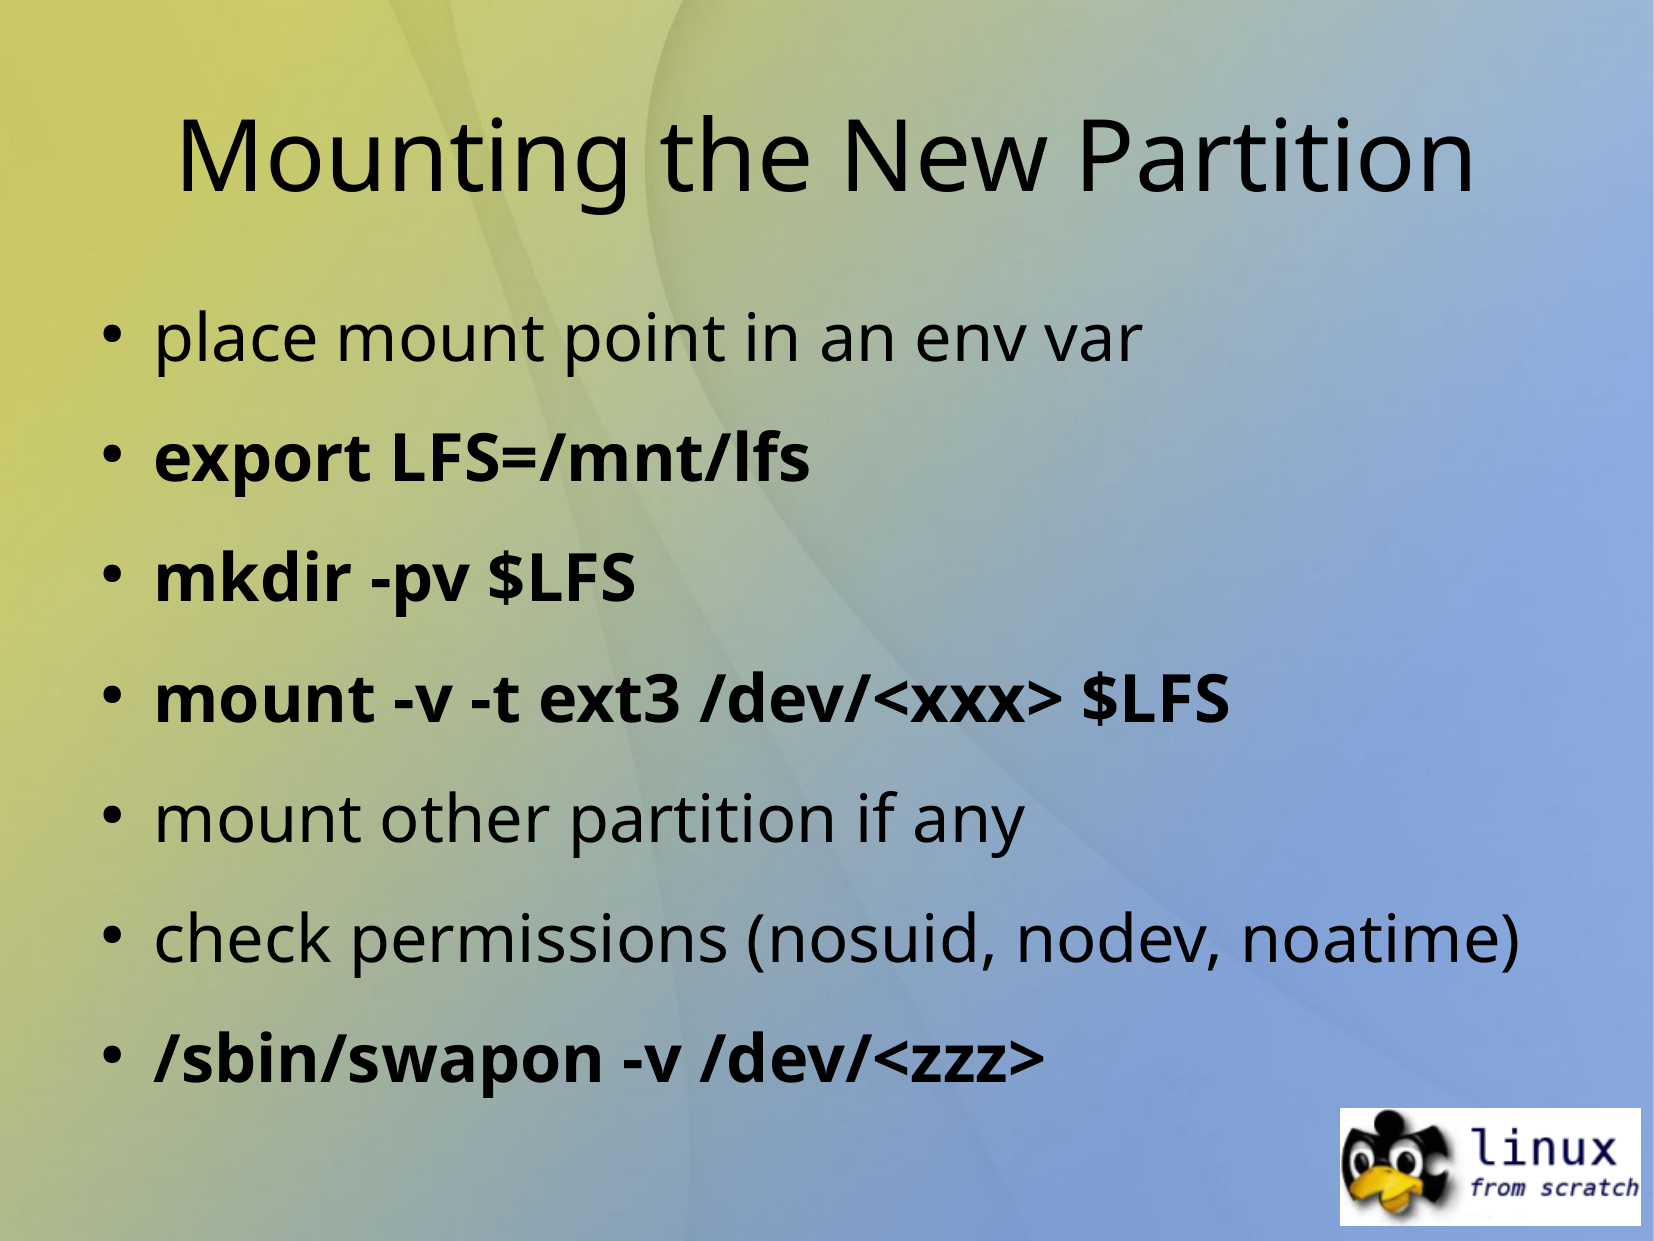

# Mounting the New Partition
place mount point in an env var
export LFS=/mnt/lfs
mkdir -pv $LFS
mount -v -t ext3 /dev/<xxx> $LFS
mount other partition if any
check permissions (nosuid, nodev, noatime)
/sbin/swapon -v /dev/<zzz>